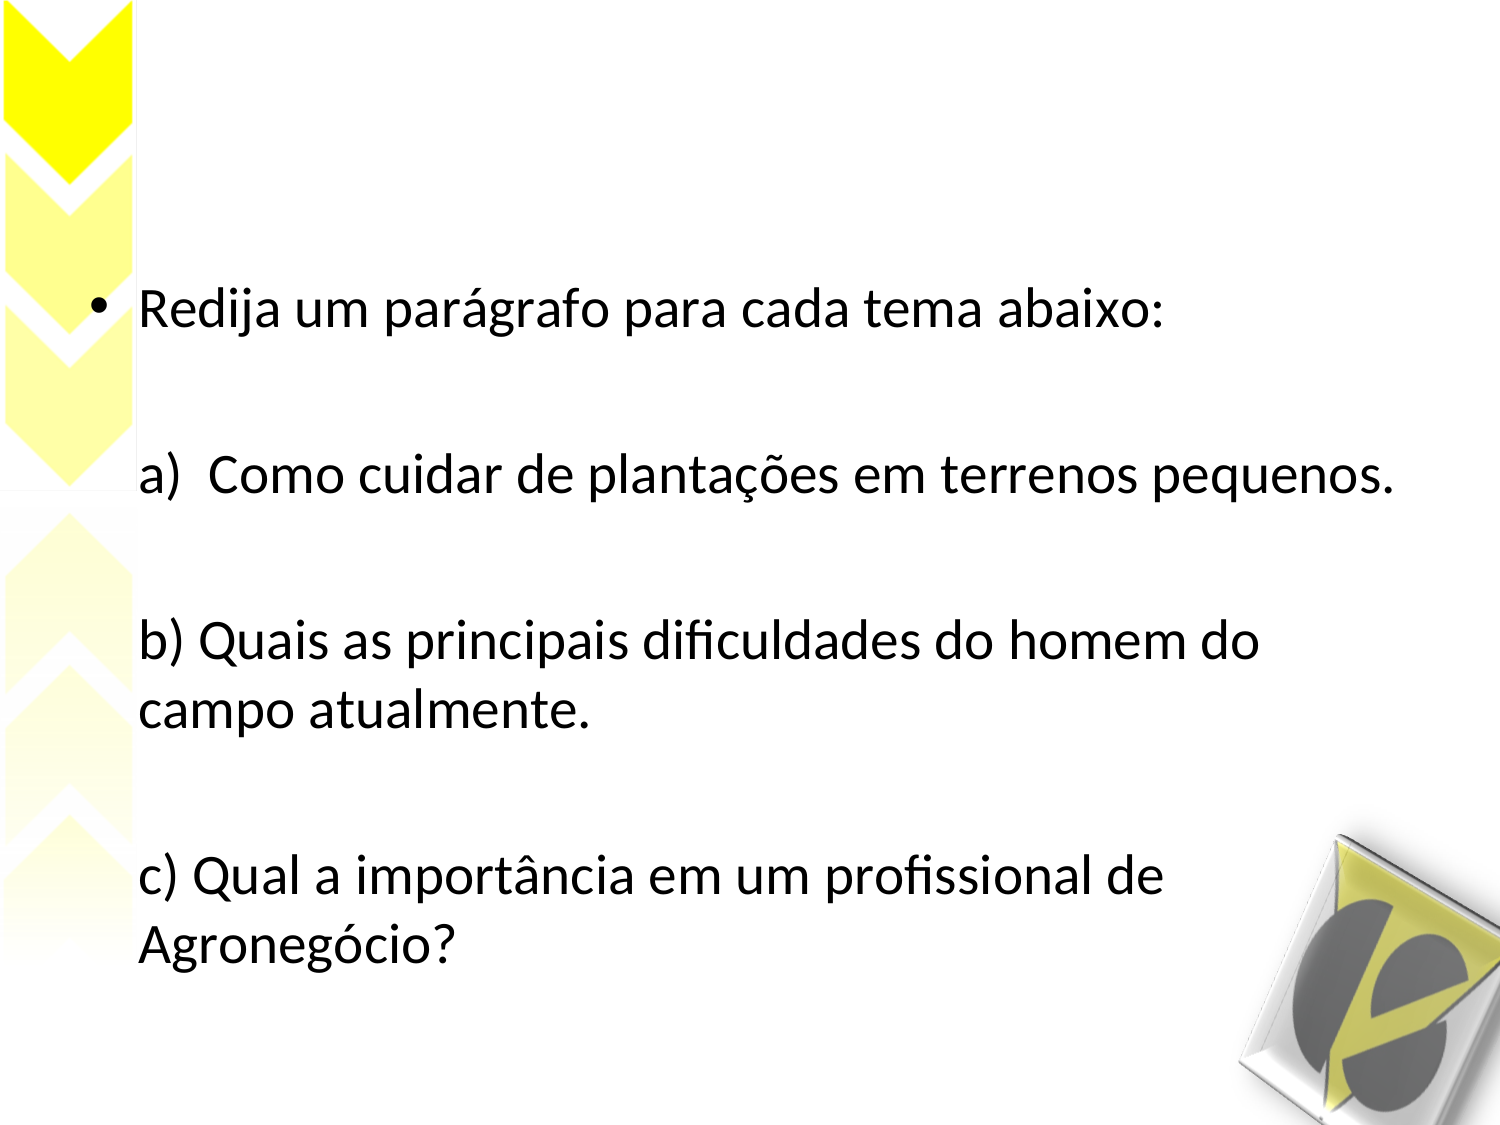

#
Redija um parágrafo para cada tema abaixo:
a) Como cuidar de plantações em terrenos pequenos.
b) Quais as principais dificuldades do homem do campo atualmente.
c) Qual a importância em um profissional de Agronegócio?